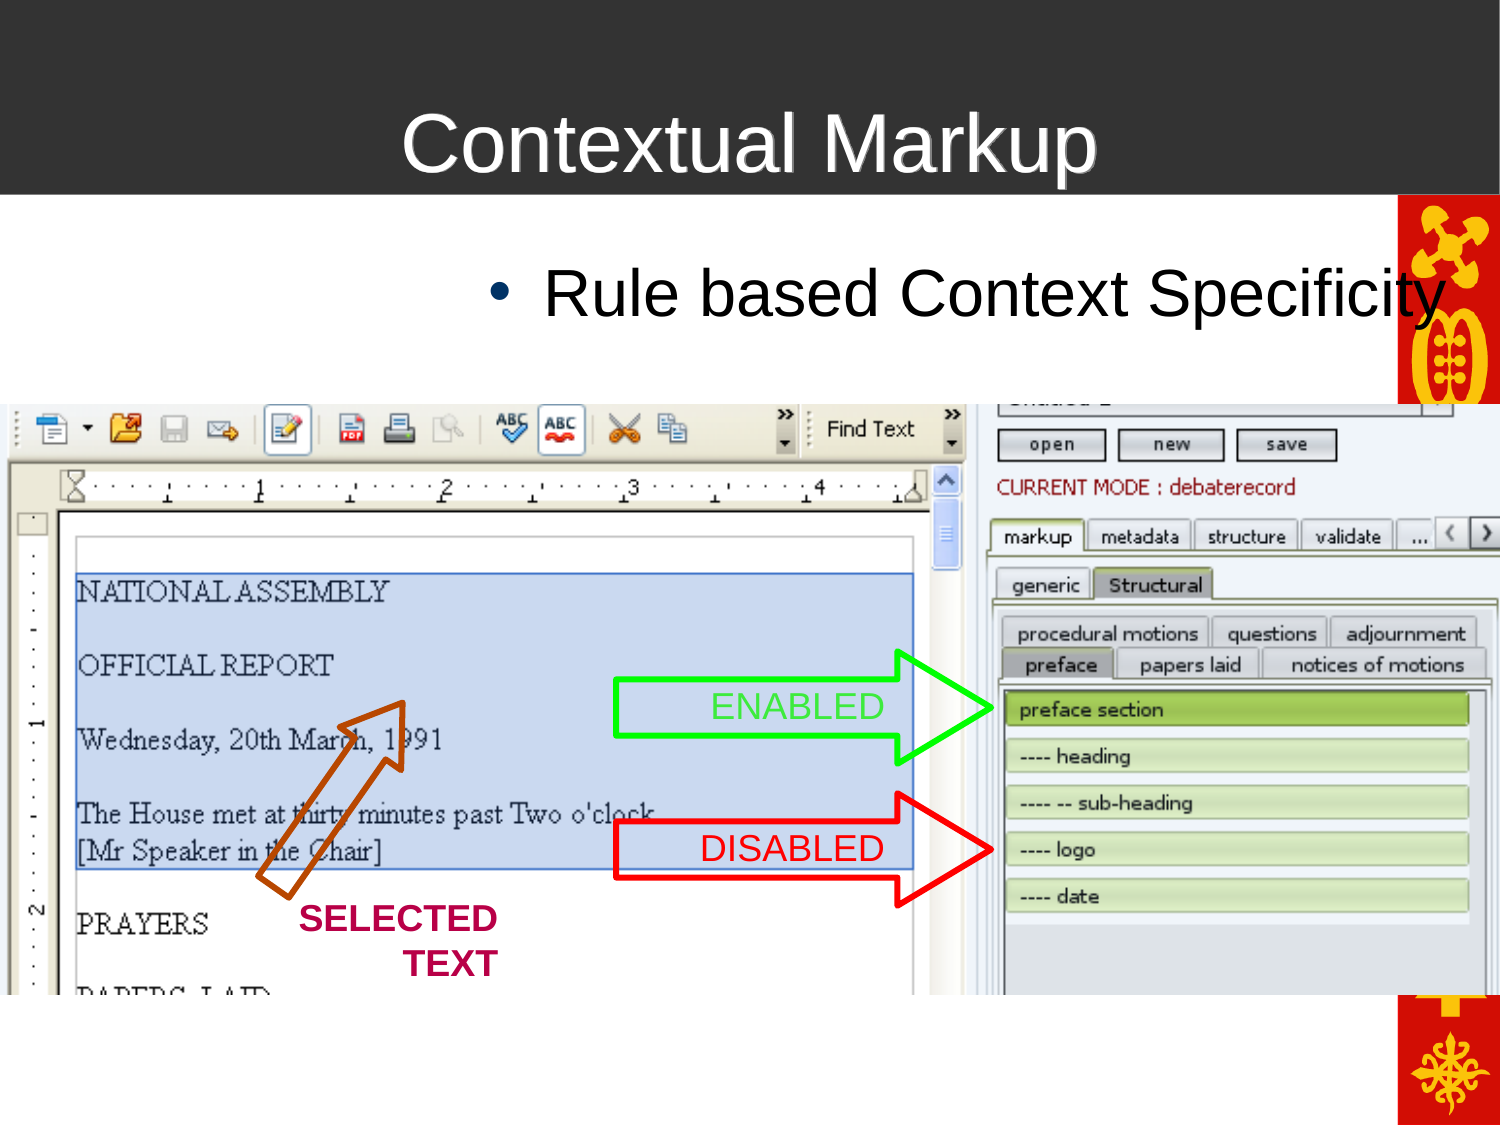

# Contextual Markup
Rule based Context Specificity
ENABLED
DISABLED
SELECTED TEXT